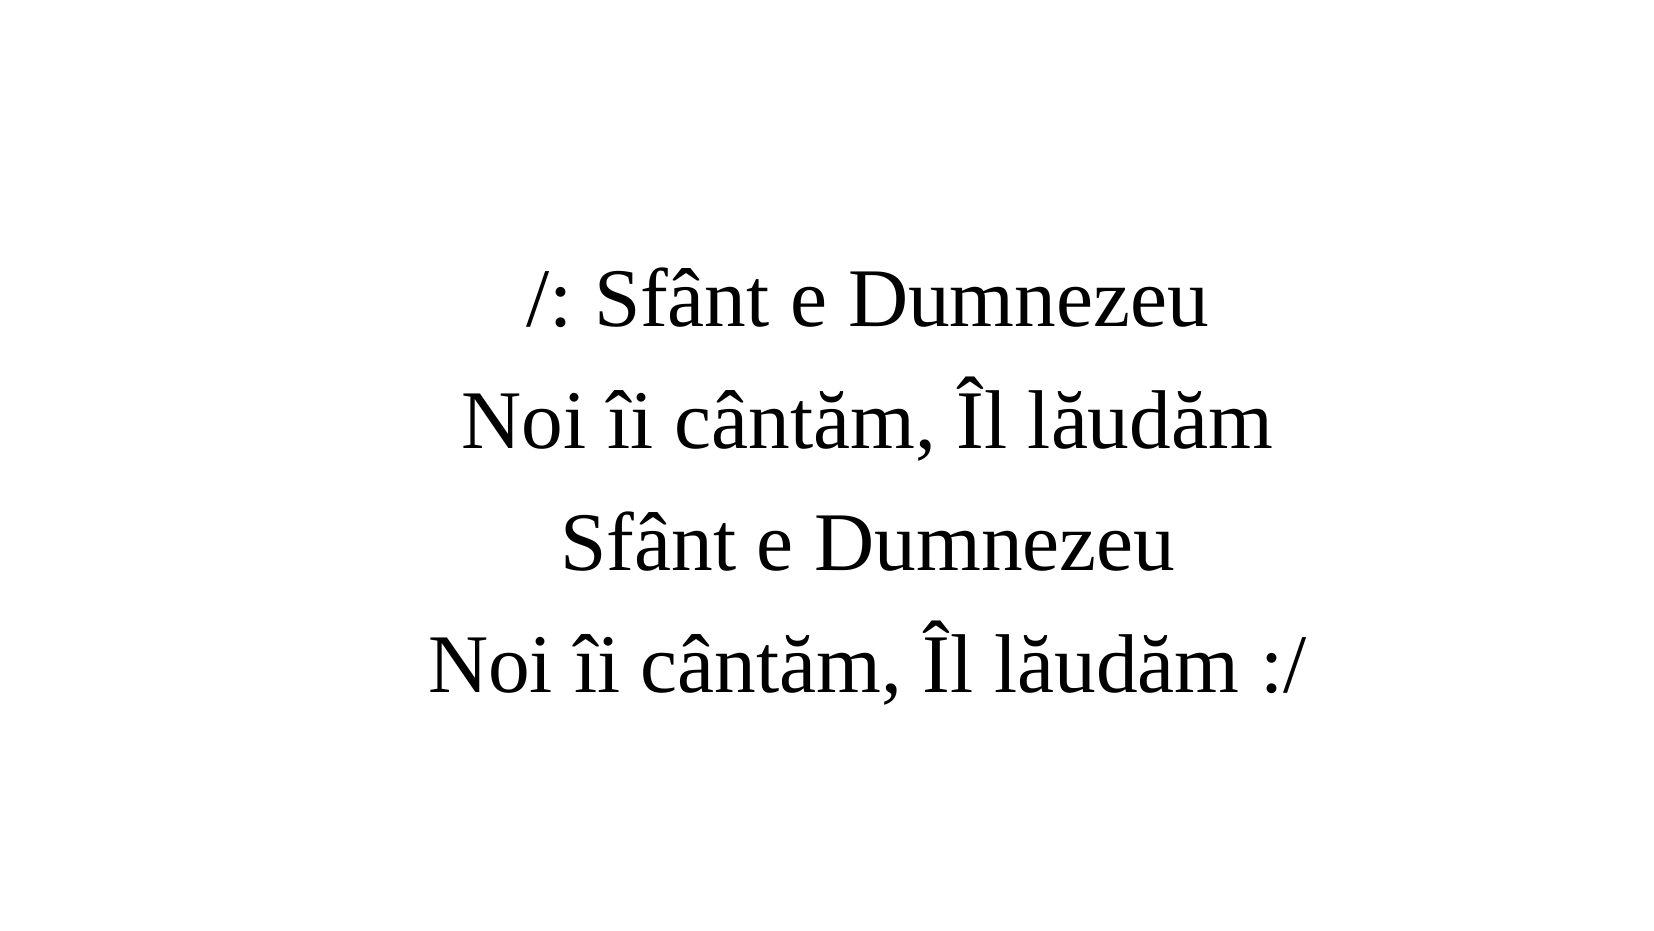

# /: Sfânt e Dumnezeu
Noi îi cântăm, Îl lăudăm
Sfânt e Dumnezeu
Noi îi cântăm, Îl lăudăm :/